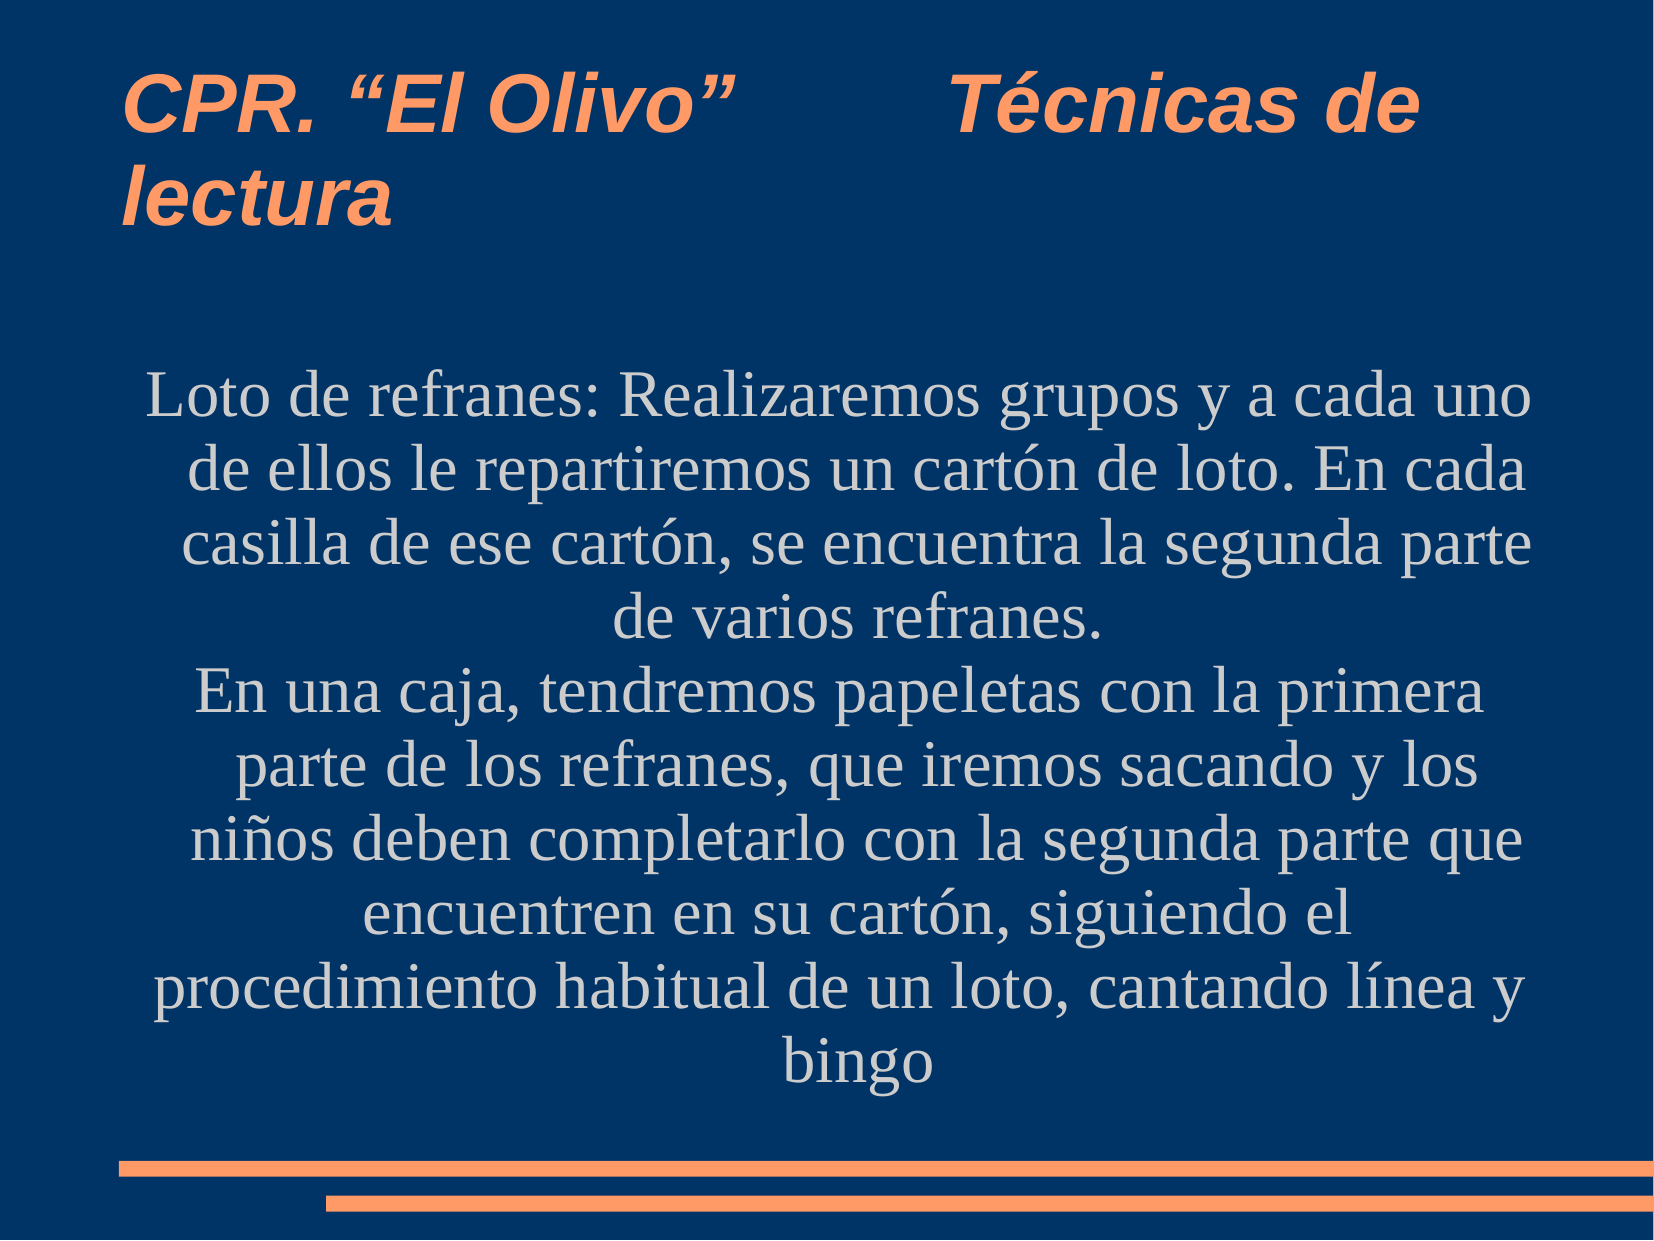

# CPR. “El Olivo” Técnicas de lectura
Loto de refranes: Realizaremos grupos y a cada uno de ellos le repartiremos un cartón de loto. En cada casilla de ese cartón, se encuentra la segunda parte de varios refranes.
En una caja, tendremos papeletas con la primera parte de los refranes, que iremos sacando y los niños deben completarlo con la segunda parte que encuentren en su cartón, siguiendo el
procedimiento habitual de un loto, cantando línea y bingo